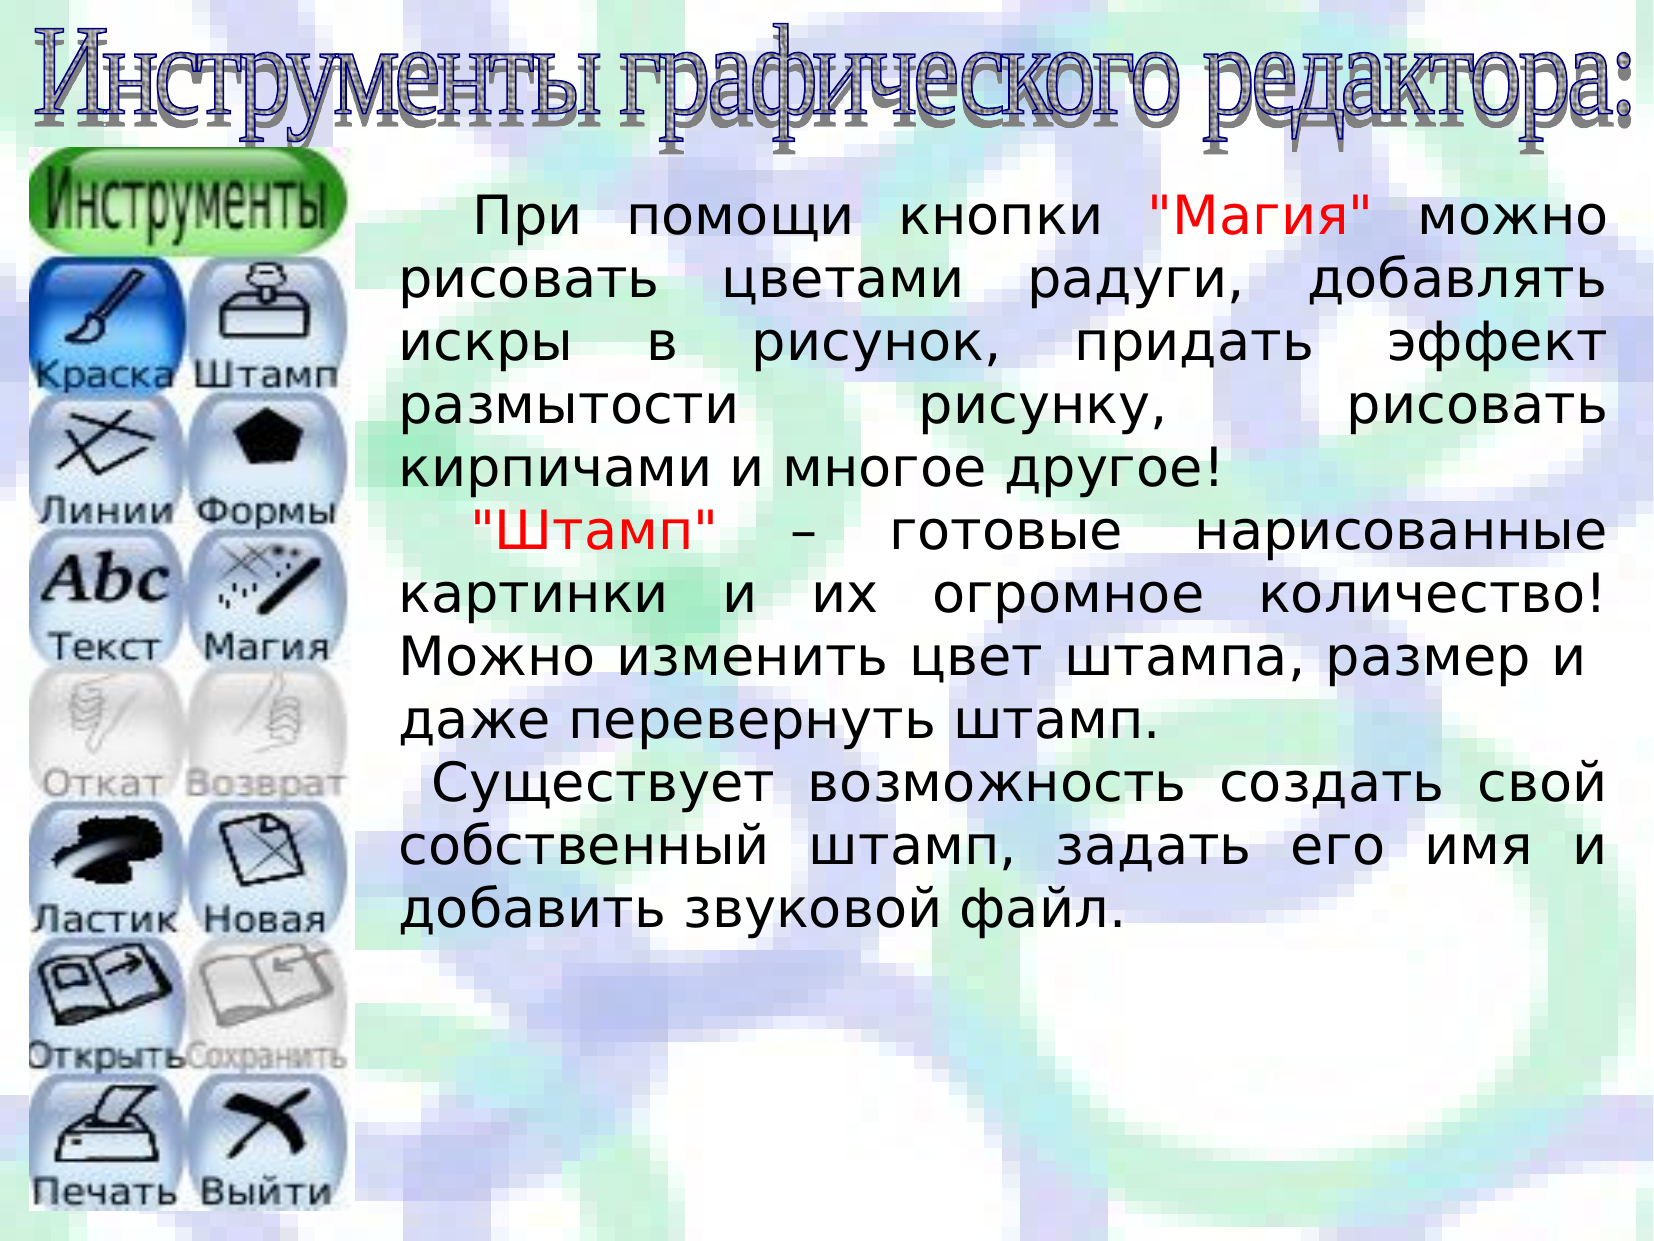

Инструменты графического редактора:
	При помощи кнопки "Магия" можно рисовать цветами радуги, добавлять искры в рисунок, придать эффект размытости рисунку, рисовать кирпичами и многое другое!
 "Штамп" – готовые нарисованные картинки и их огромное количество! Можно изменить цвет штампа, размер и даже перевернуть штамп.
 Существует возможность создать свой собственный штамп, задать его имя и добавить звуковой файл.